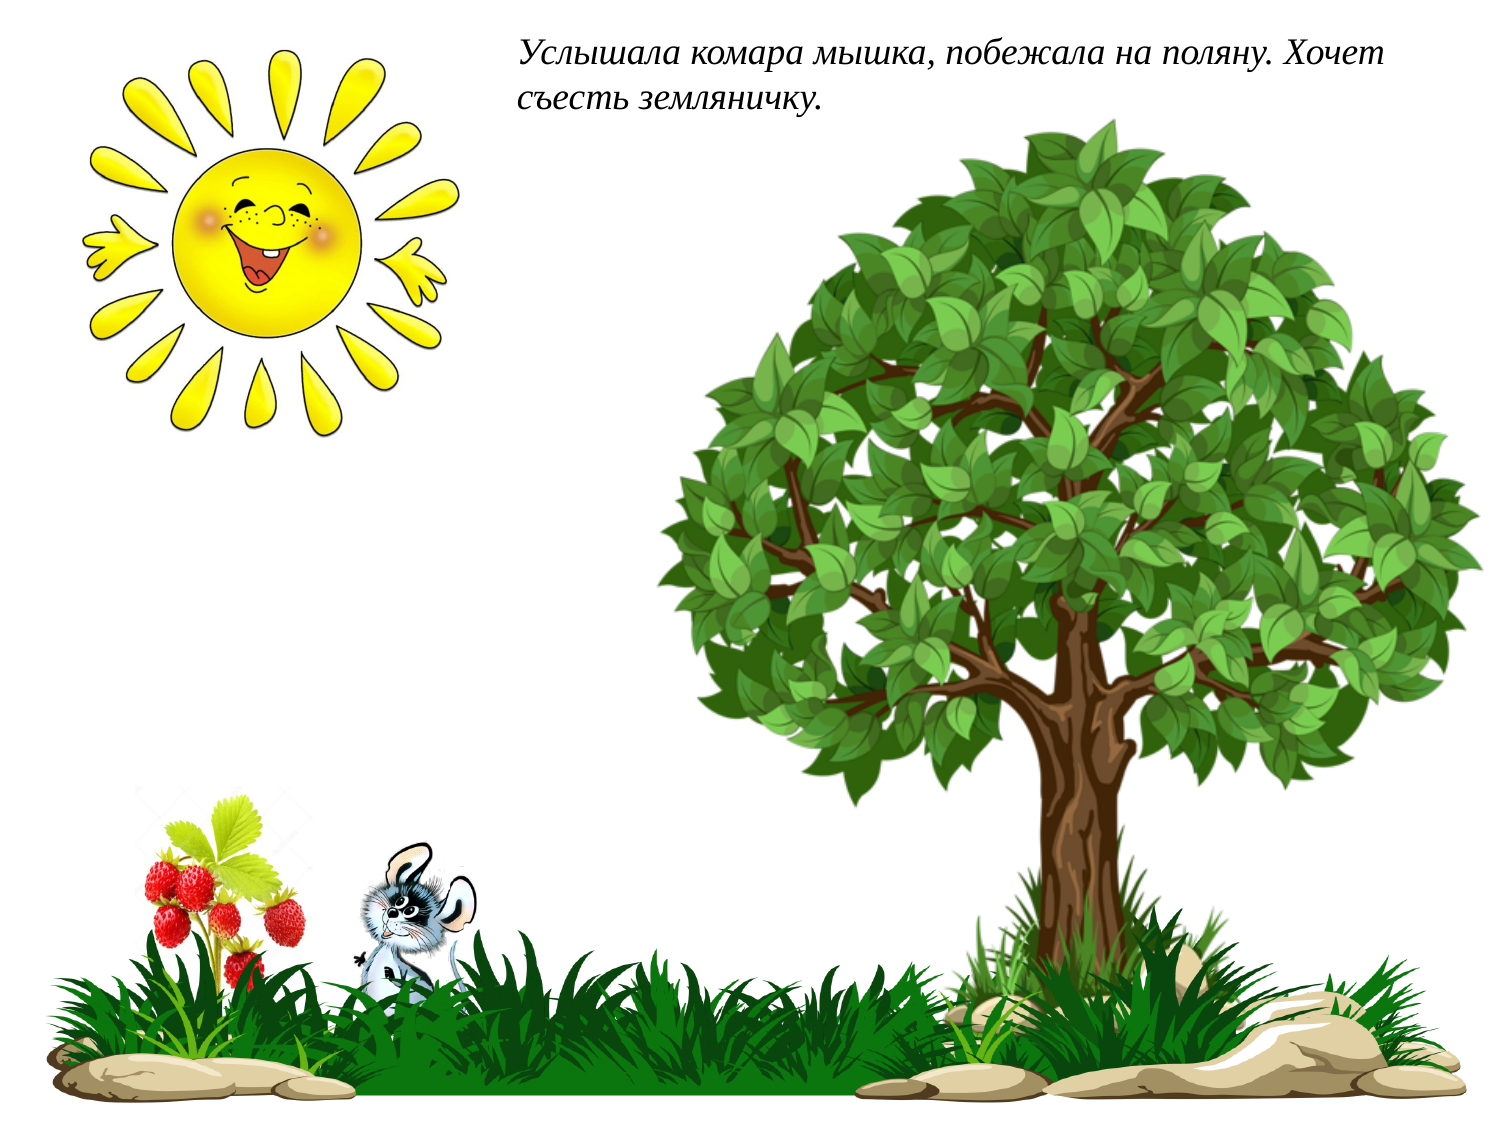

Услышала комара мышка, побежала на поляну. Хочет съесть земляничку.